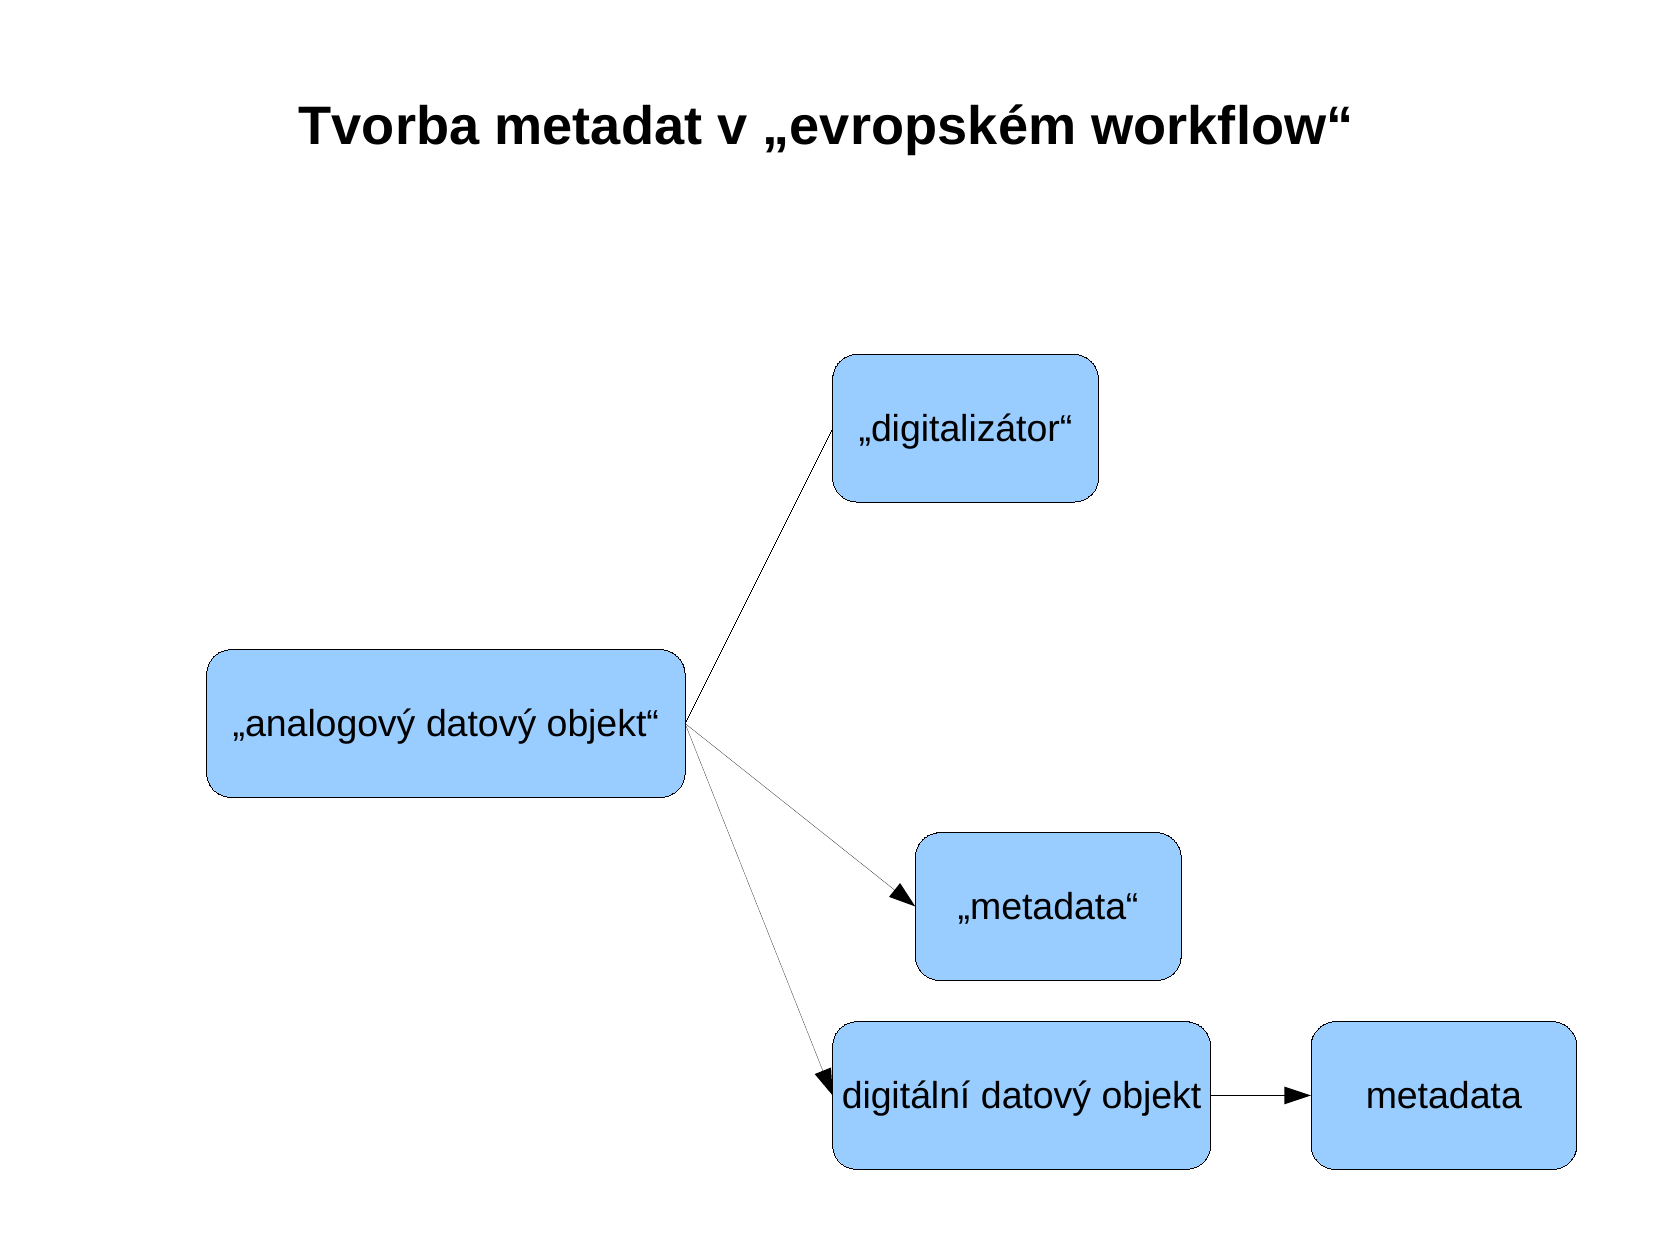

Tvorba metadat v „evropském workflow“
„digitalizátor“
„analogový datový objekt“
„metadata“
digitální datový objekt
metadata